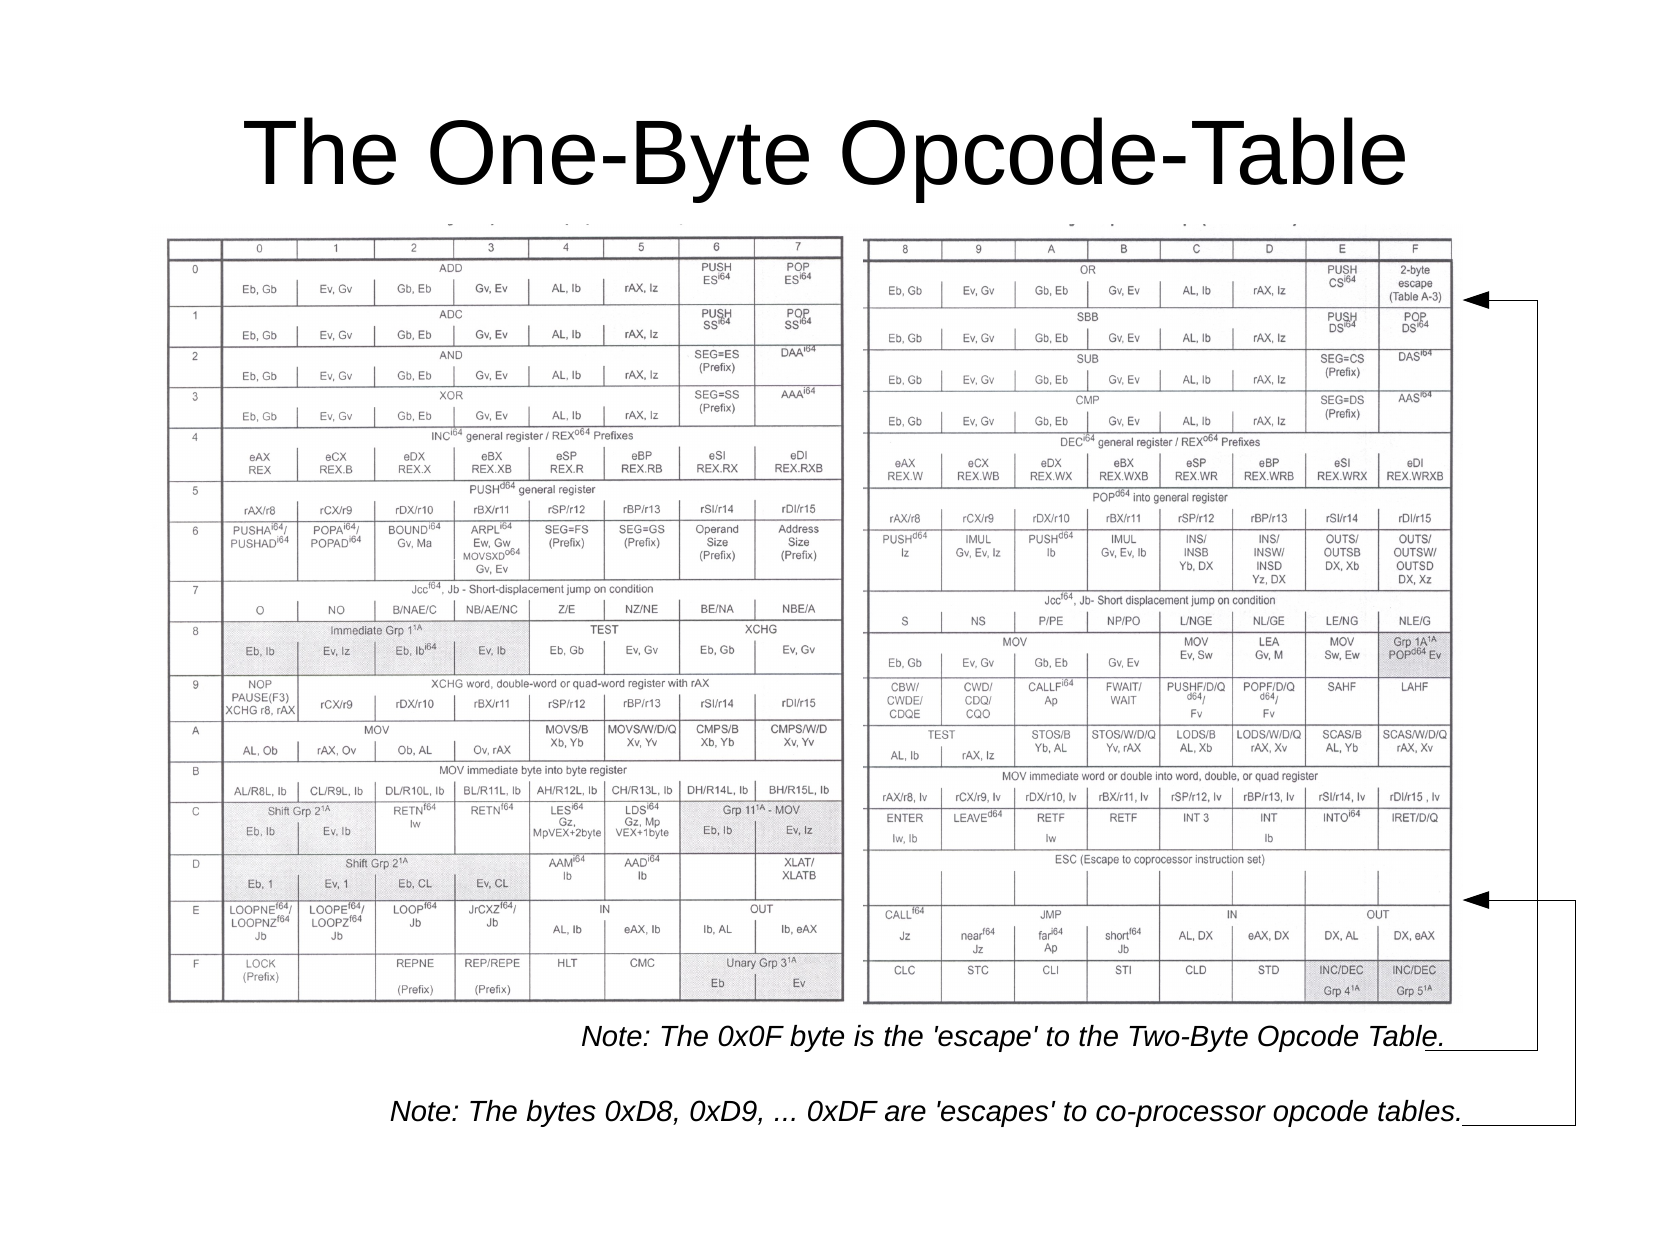

# The One-Byte Opcode-Table
Note: The 0x0F byte is the 'escape' to the Two-Byte Opcode Table.
Note: The bytes 0xD8, 0xD9, ... 0xDF are 'escapes' to co-processor opcode tables.